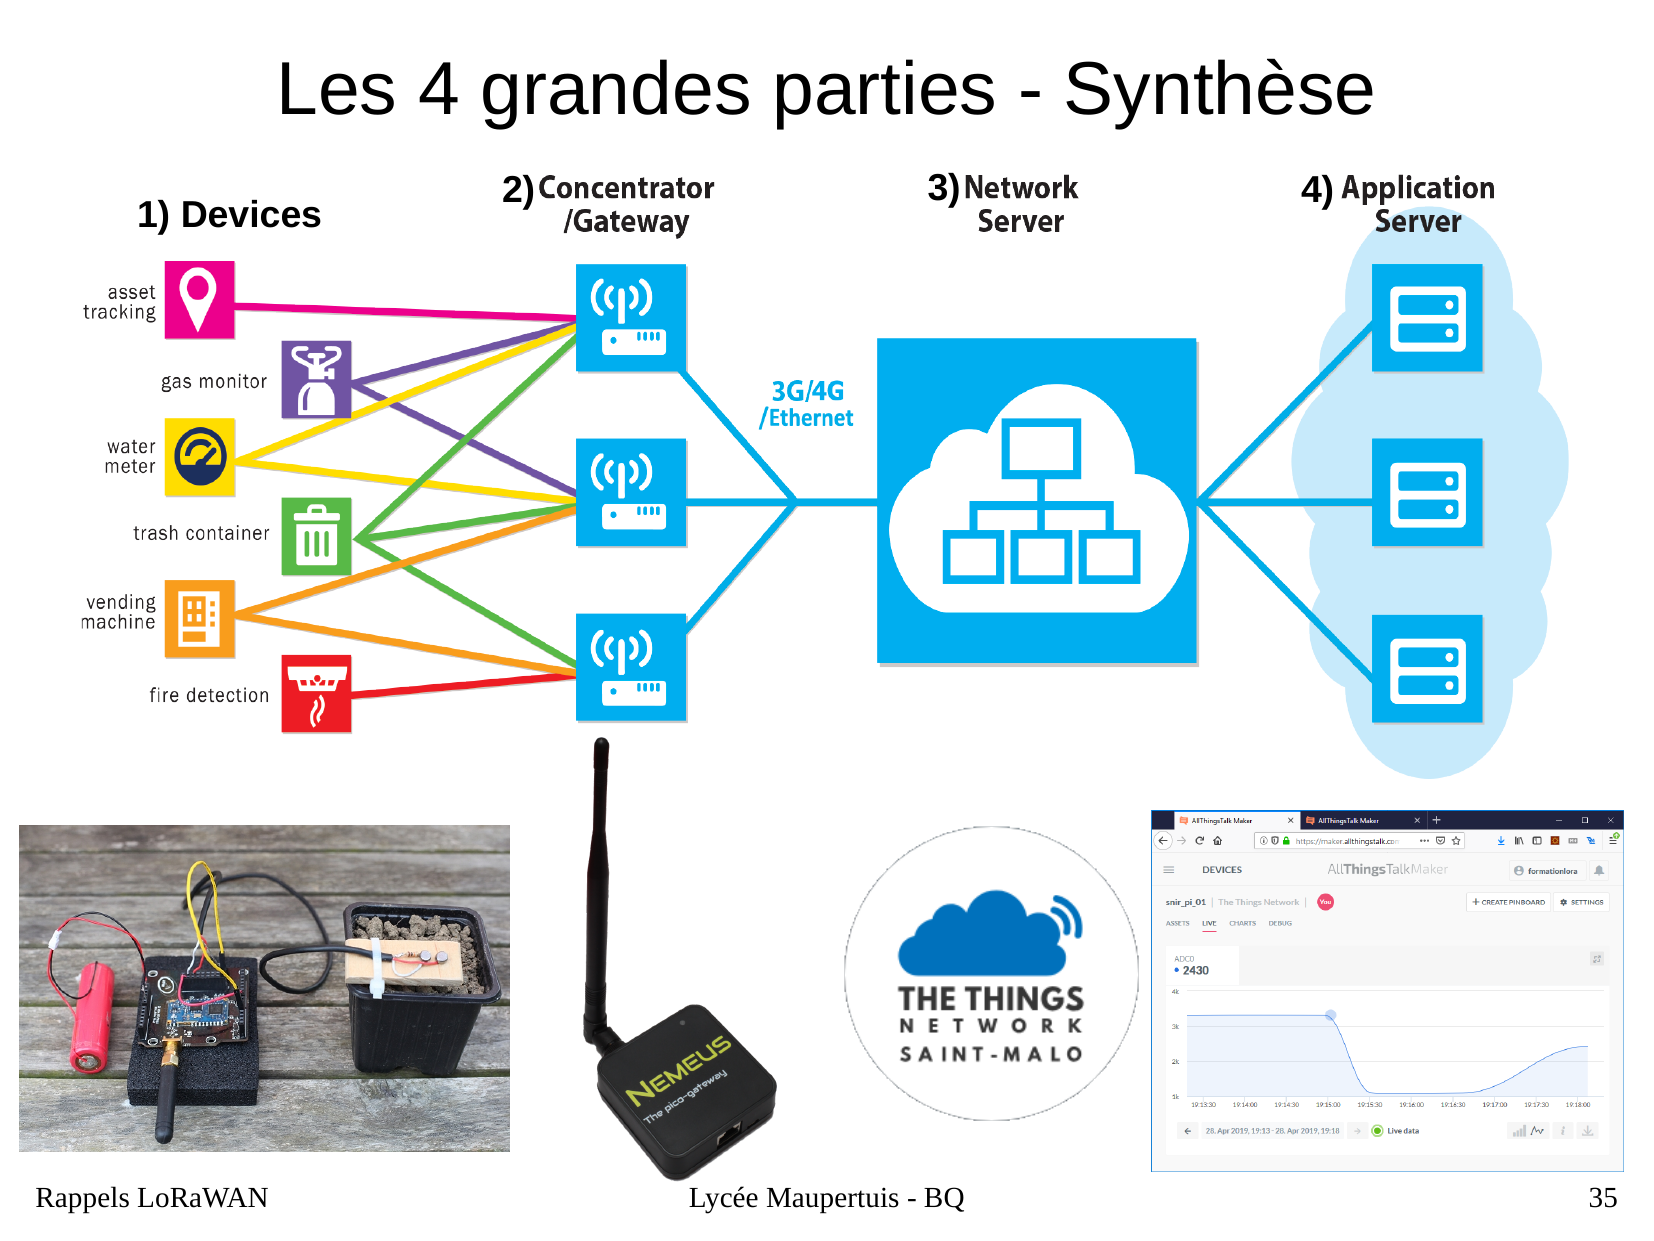

# Les 4 grandes parties - Synthèse
3)
2)
4)
1) Devices
Rappels LoRaWAN
Lycée Maupertuis - BQ
35